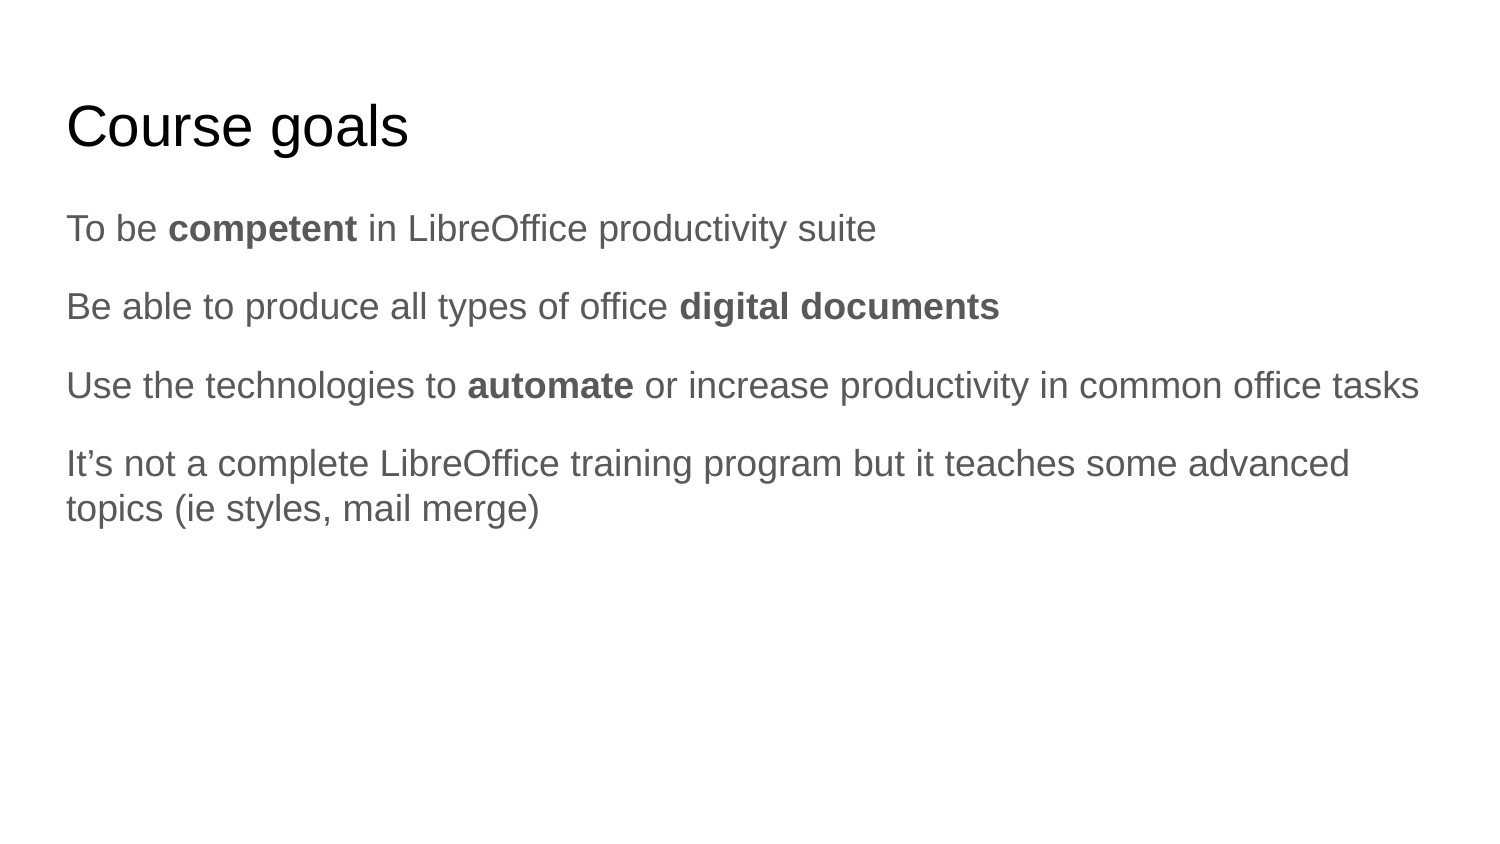

# Course goals
To be competent in LibreOffice productivity suite
Be able to produce all types of office digital documents
Use the technologies to automate or increase productivity in common office tasks
It’s not a complete LibreOffice training program but it teaches some advanced topics (ie styles, mail merge)